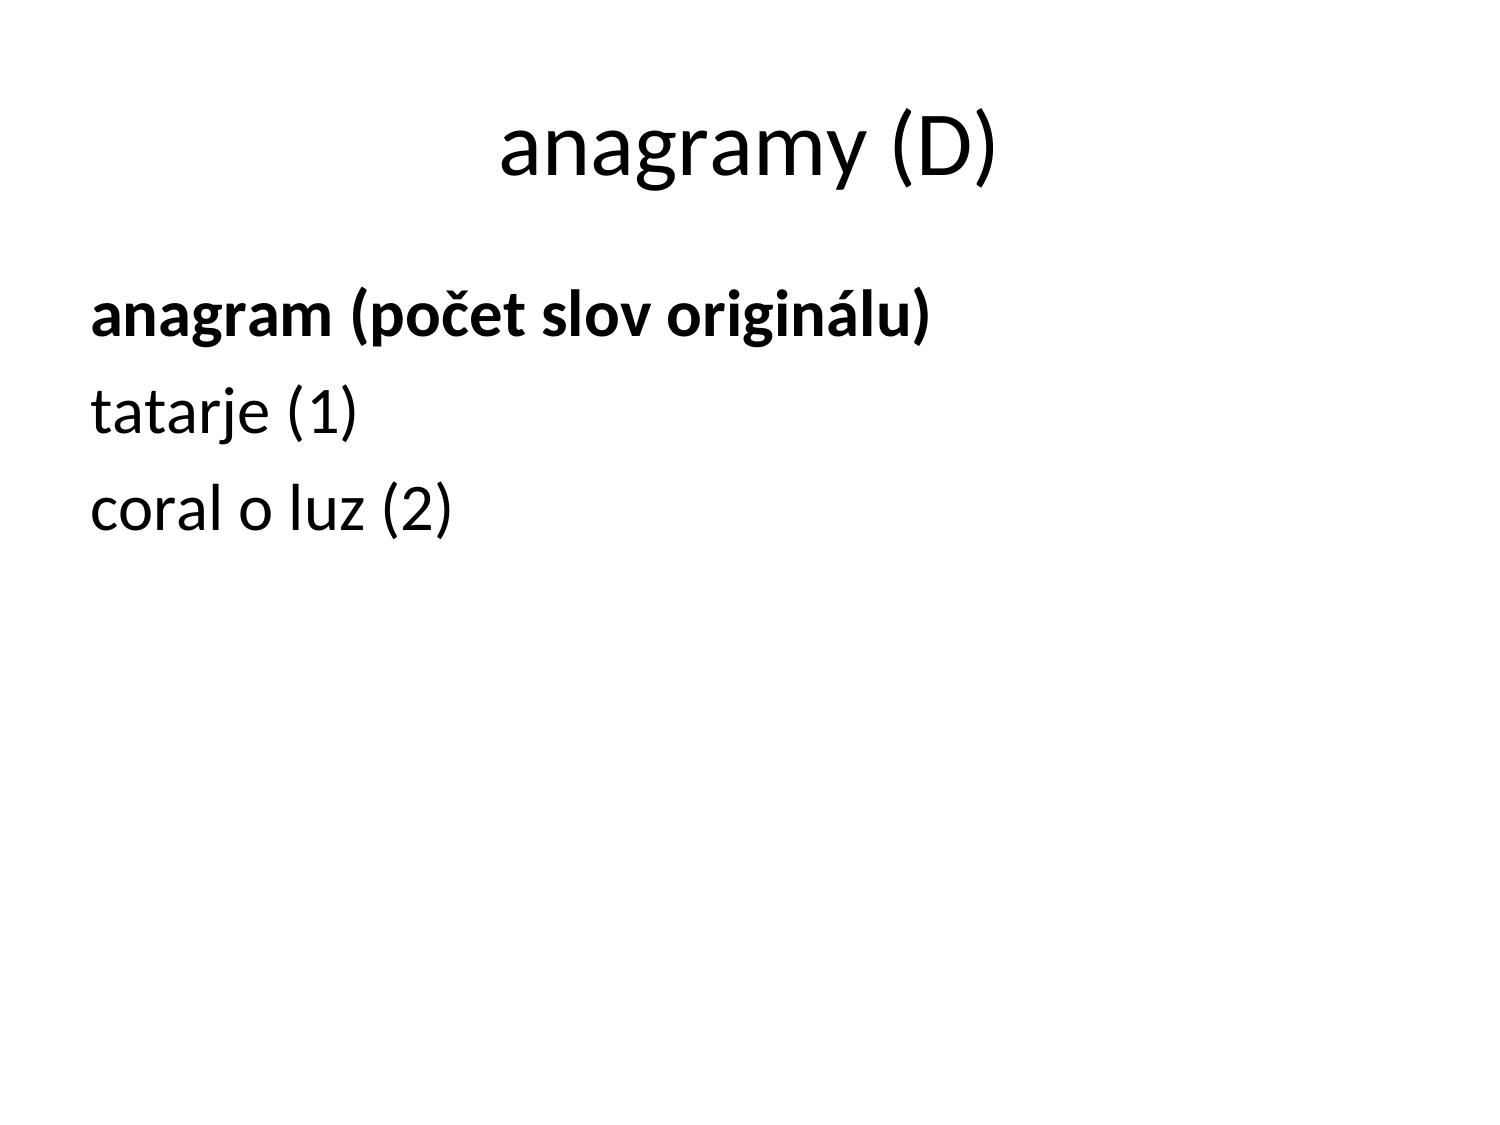

# anagramy (D)
anagram (počet slov originálu)
tatarje (1)
coral o luz (2)